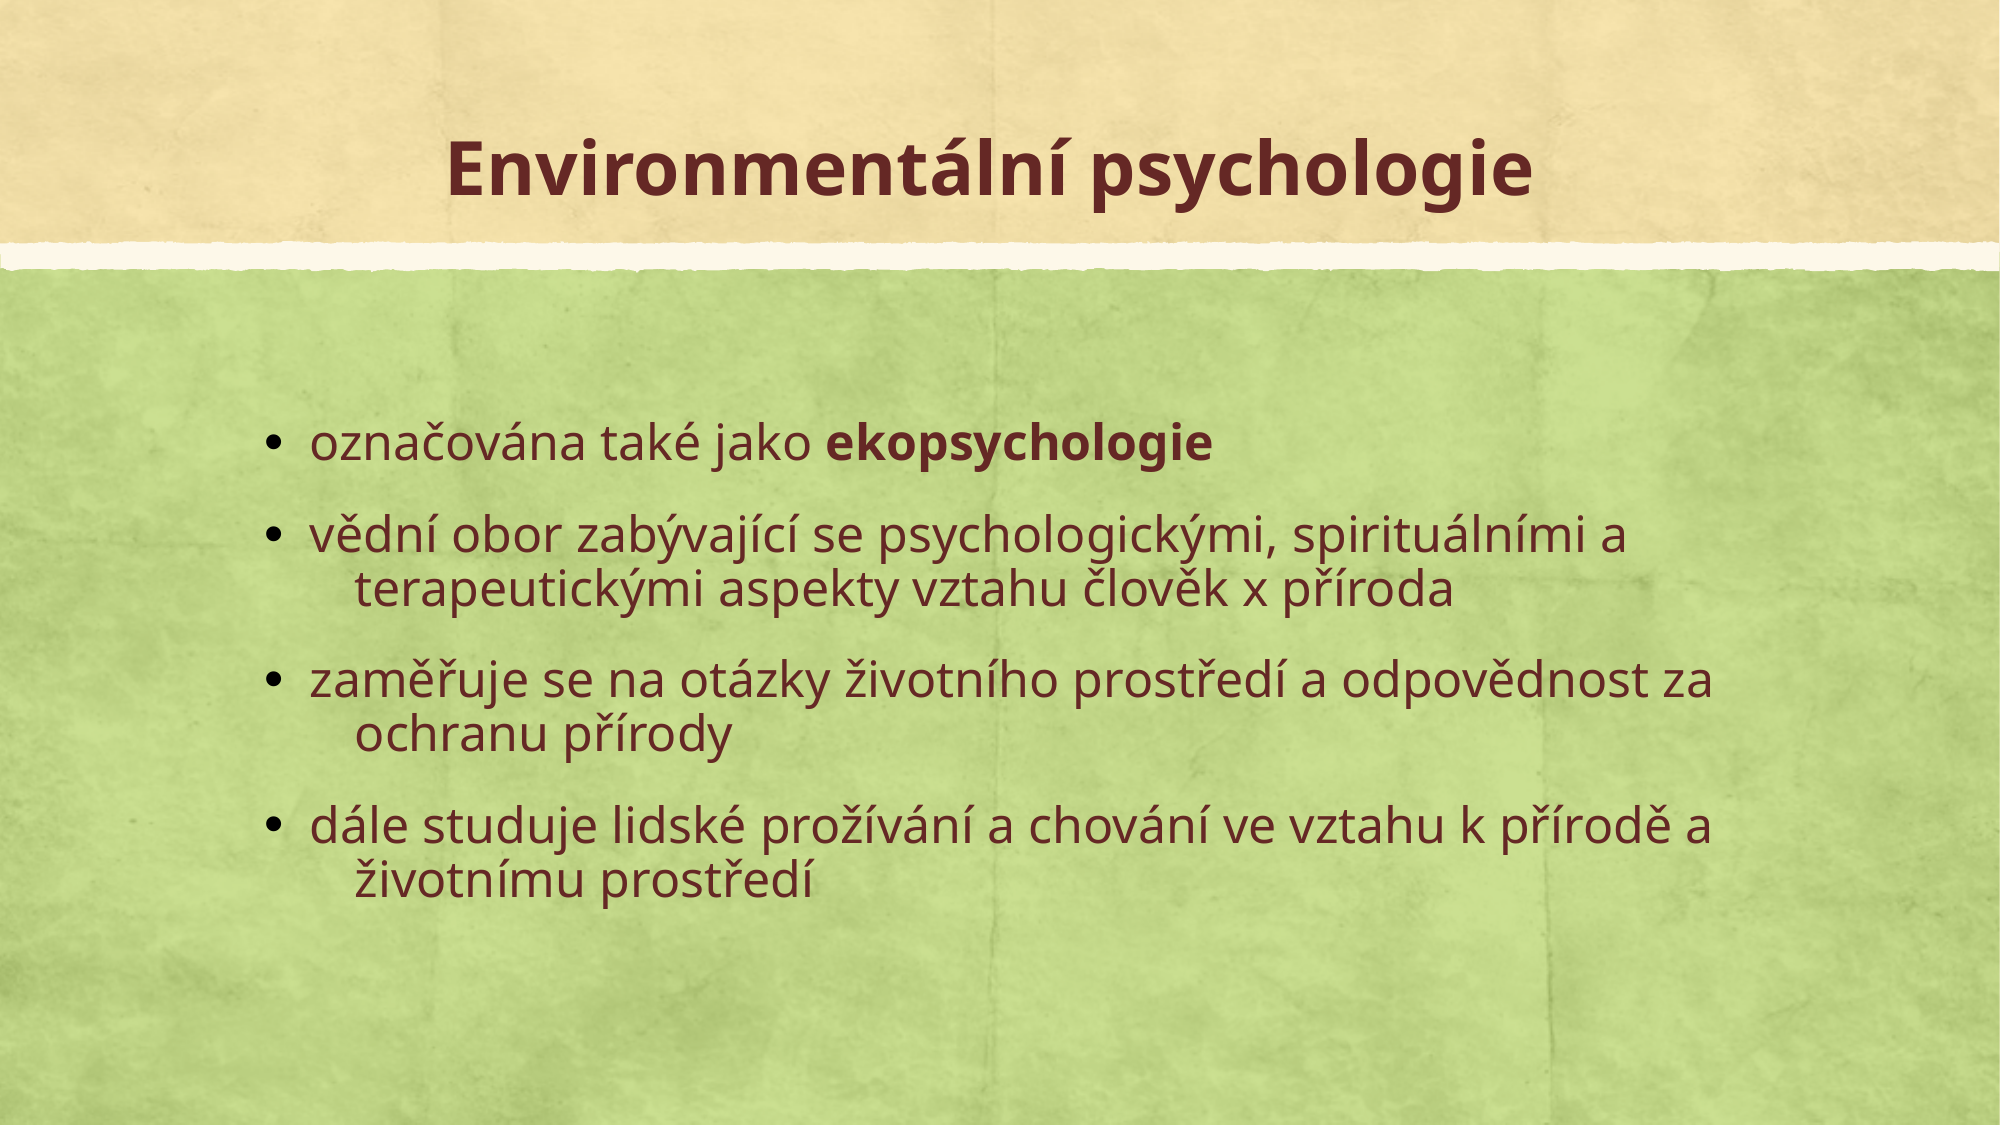

# Environmentální psychologie
označována také jako ekopsychologie
vědní obor zabývající se psychologickými, spirituálními a terapeutickými aspekty vztahu člověk x příroda
zaměřuje se na otázky životního prostředí a odpovědnost za ochranu přírody
dále studuje lidské prožívání a chování ve vztahu k přírodě a životnímu prostředí